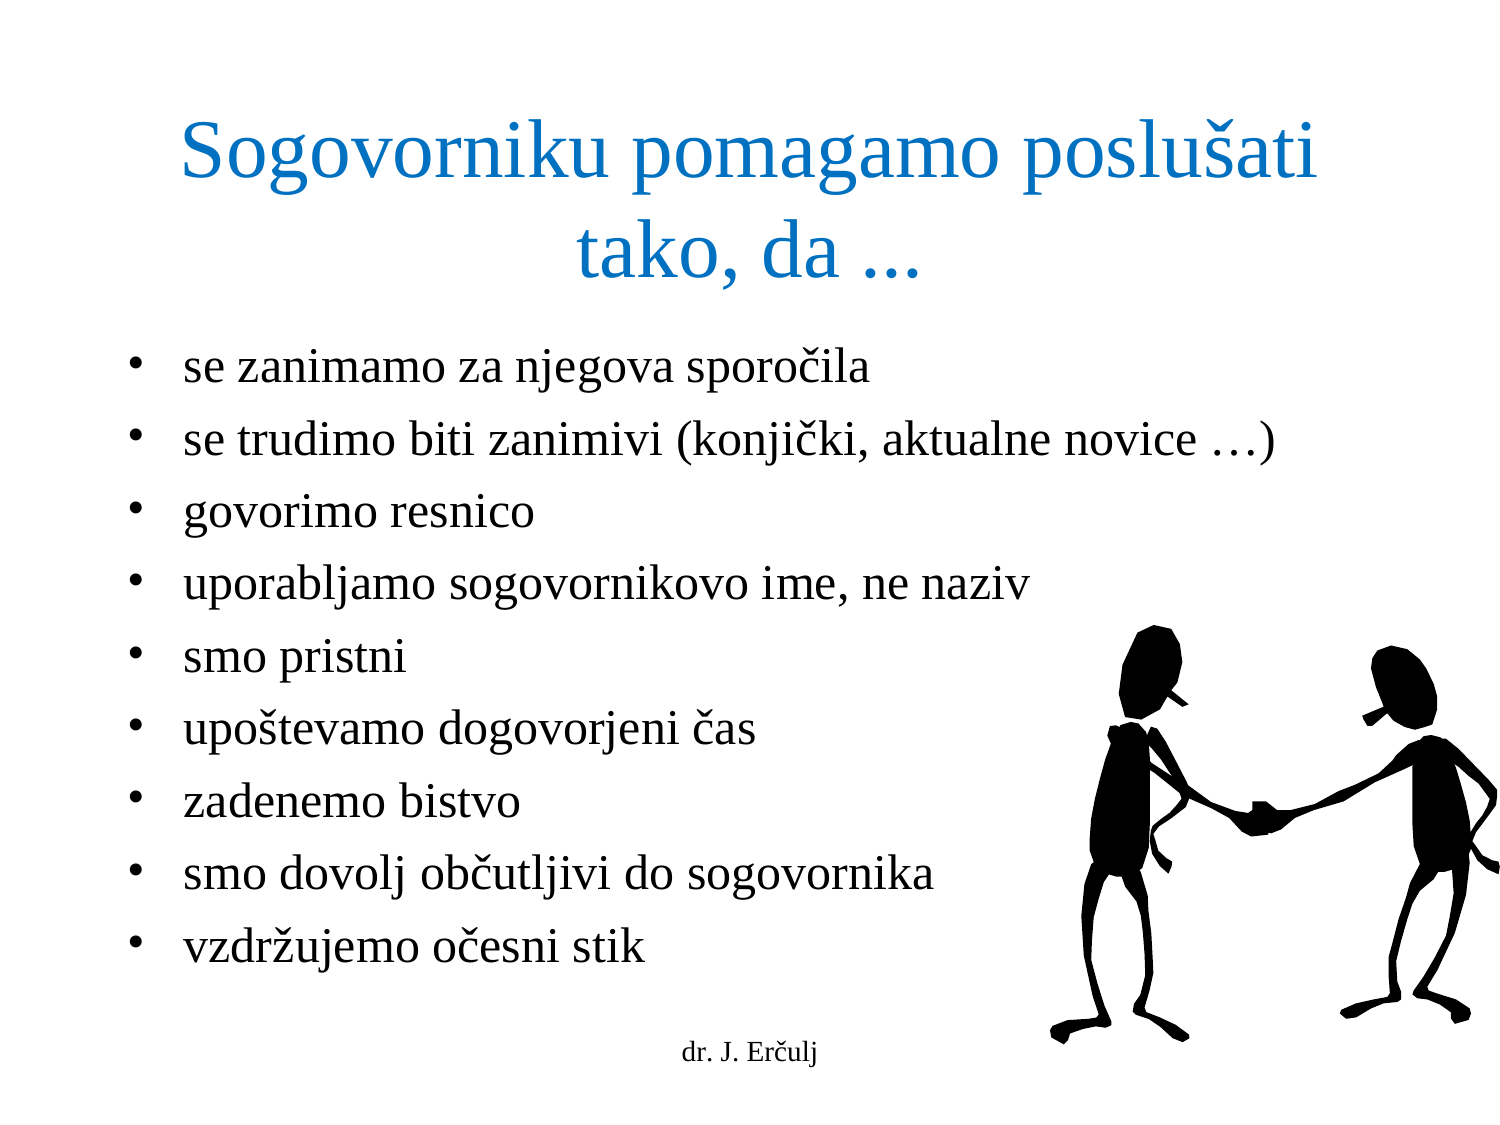

# Sogovorniku pomagamo poslušati tako, da ...
se zanimamo za njegova sporočila
se trudimo biti zanimivi (konjički, aktualne novice …)
govorimo resnico
uporabljamo sogovornikovo ime, ne naziv
smo pristni
upoštevamo dogovorjeni čas
zadenemo bistvo
smo dovolj občutljivi do sogovornika
vzdržujemo očesni stik
dr. J. Erčulj